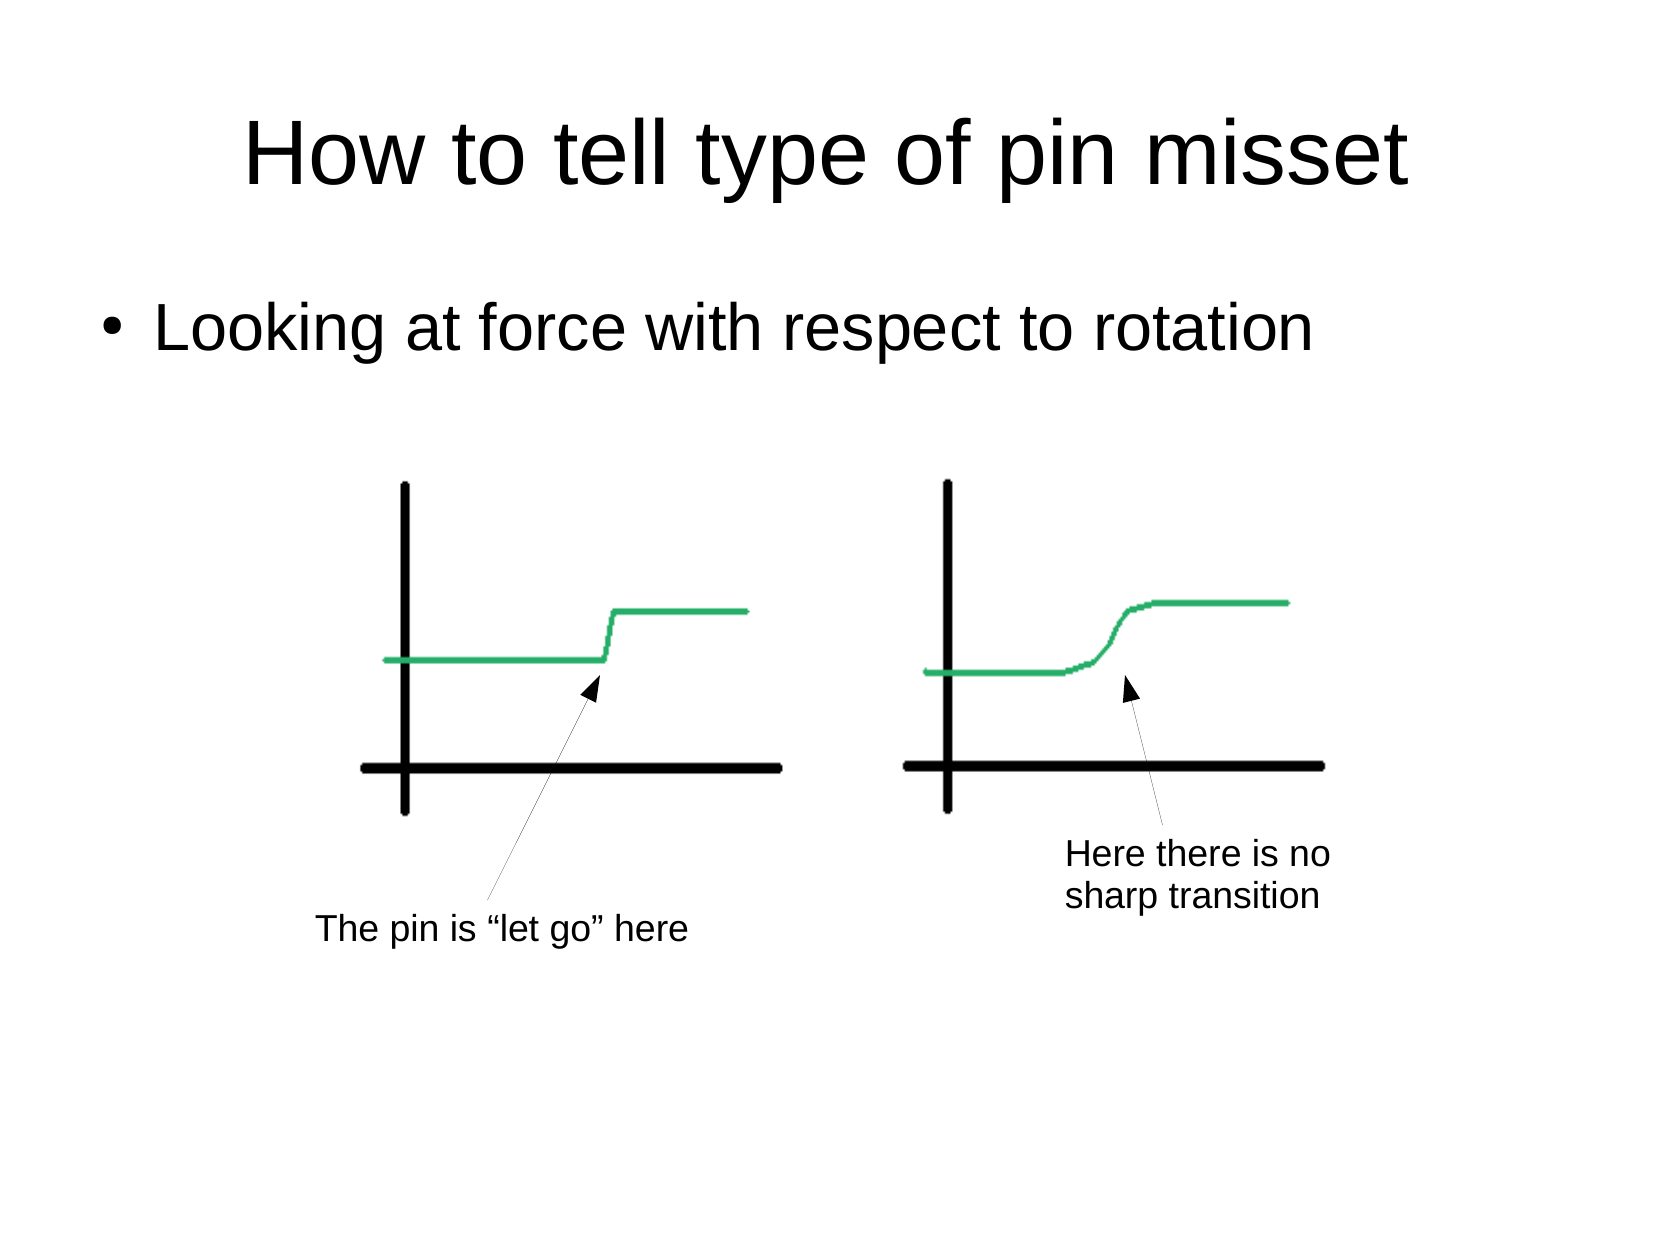

# How to tell type of pin misset
Looking at force with respect to rotation
Here there is no sharp transition
The pin is “let go” here